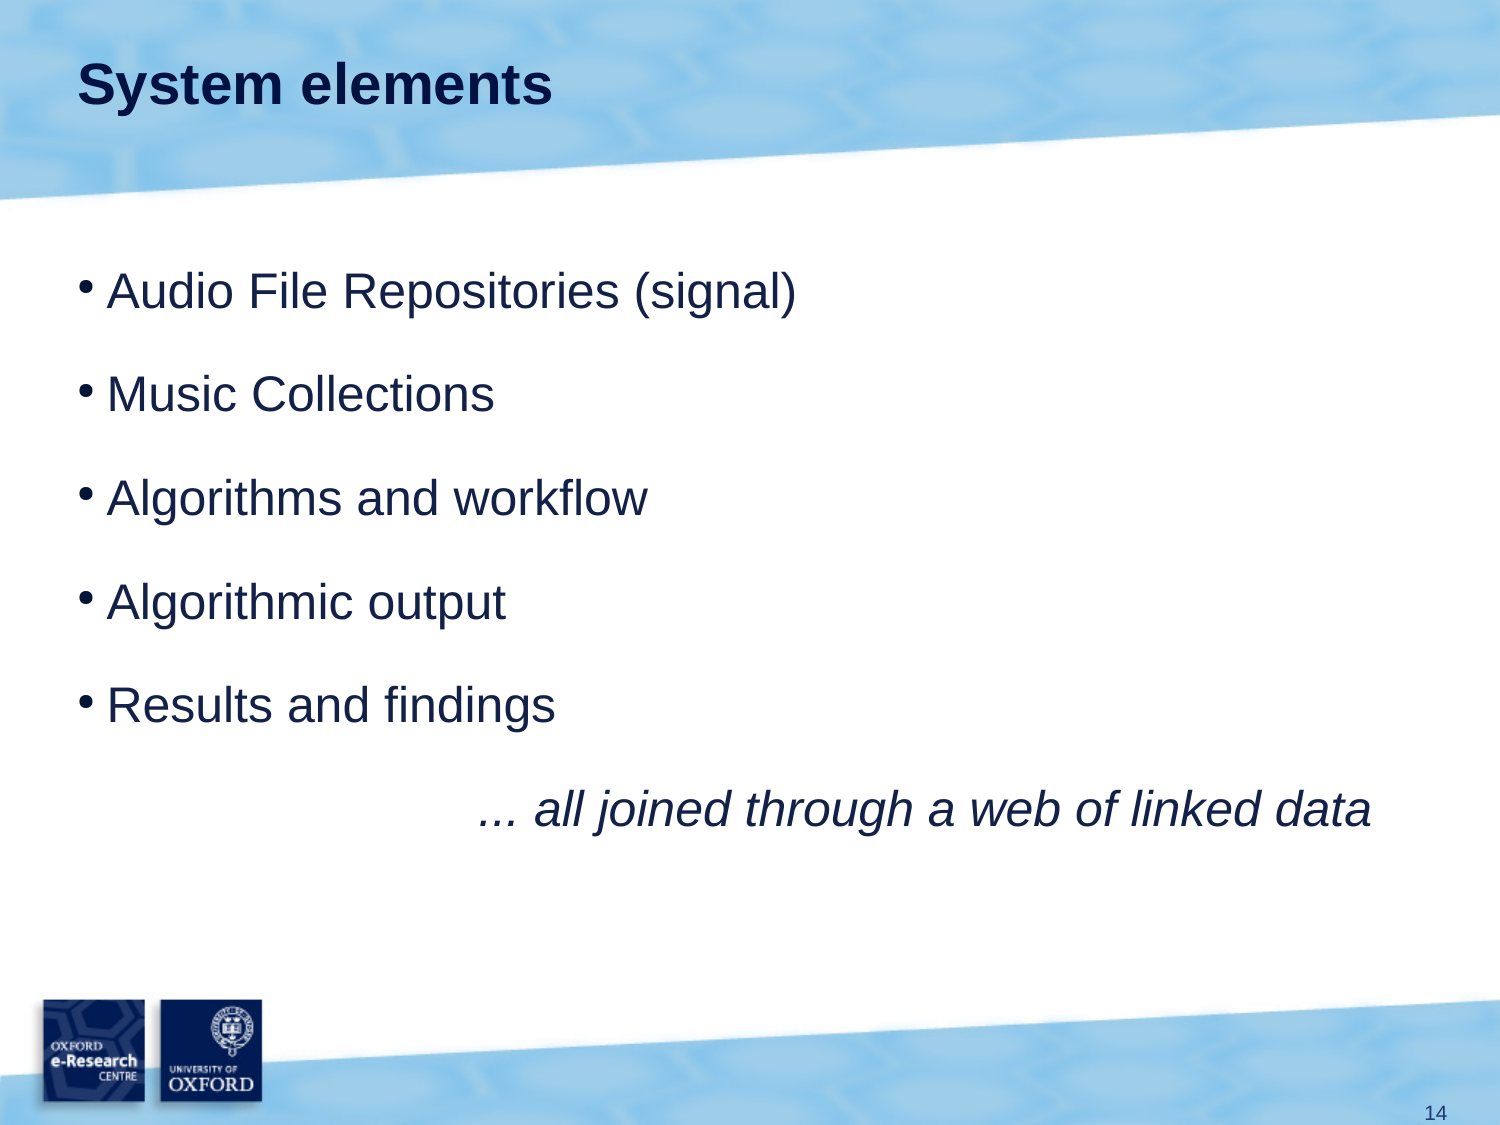

# System elements
Audio File Repositories (signal)
Music Collections
Algorithms and workflow
Algorithmic output
Results and findings
... all joined through a web of linked data